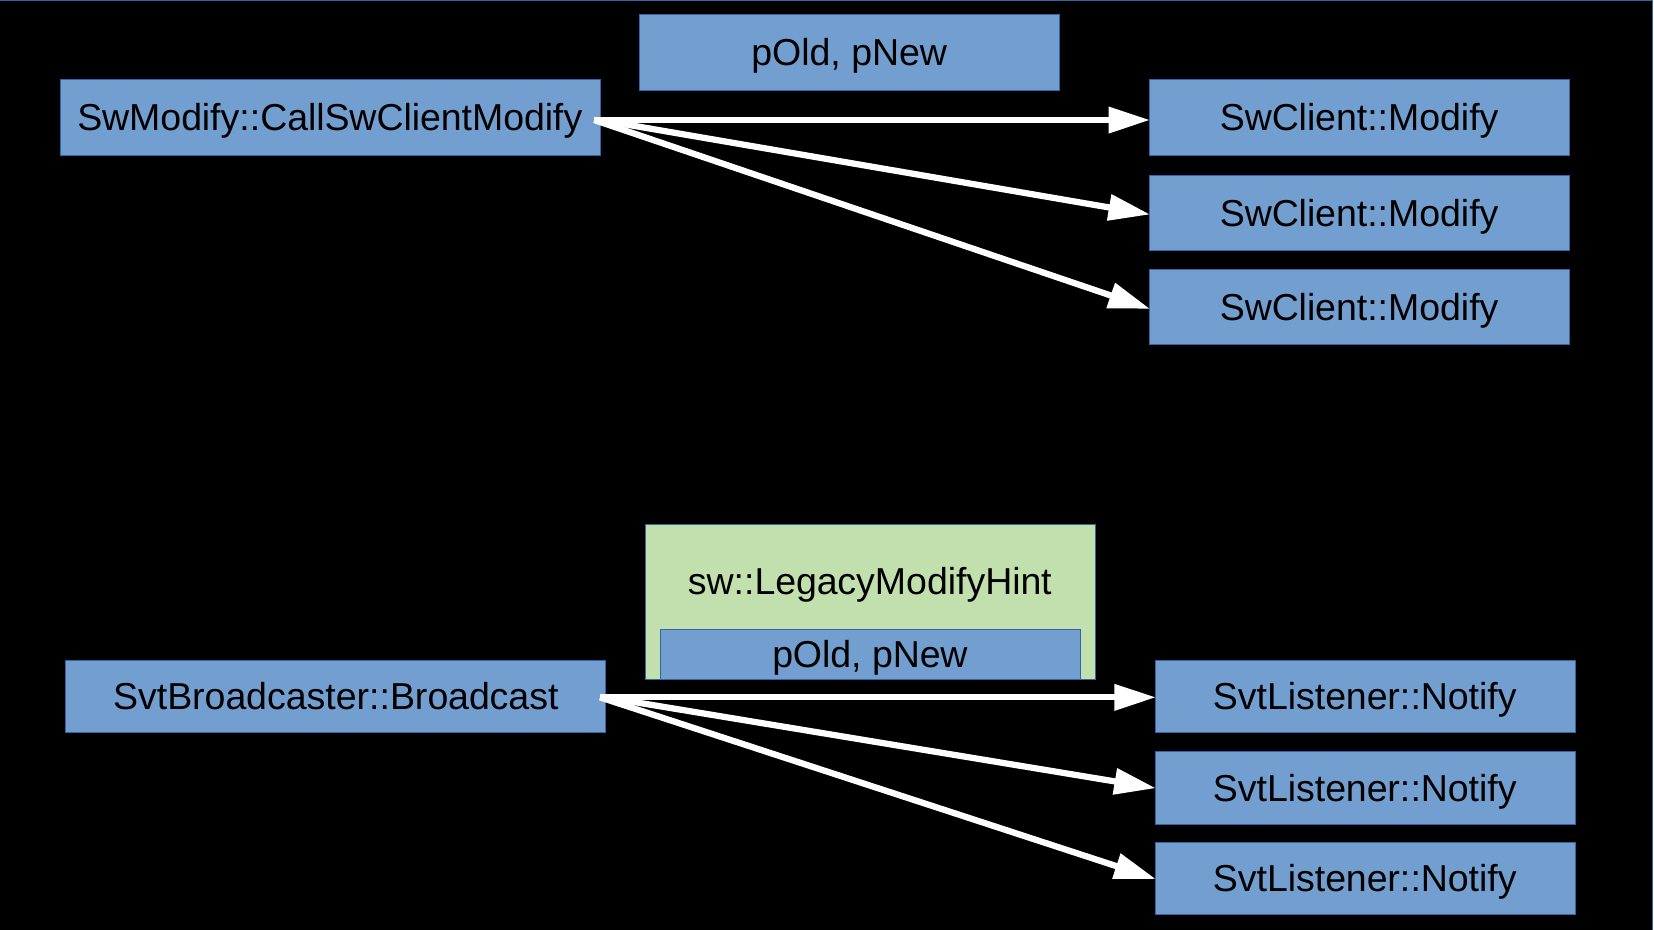

pOld, pNew
SwModify::CallSwClientModify
SwClient::Modify
SwClient::Modify
SwClient::Modify
sw::LegacyModifyHint
pOld, pNew
SvtBroadcaster::Broadcast
SvtListener::Notify
SvtListener::Notify
SvtListener::Notify